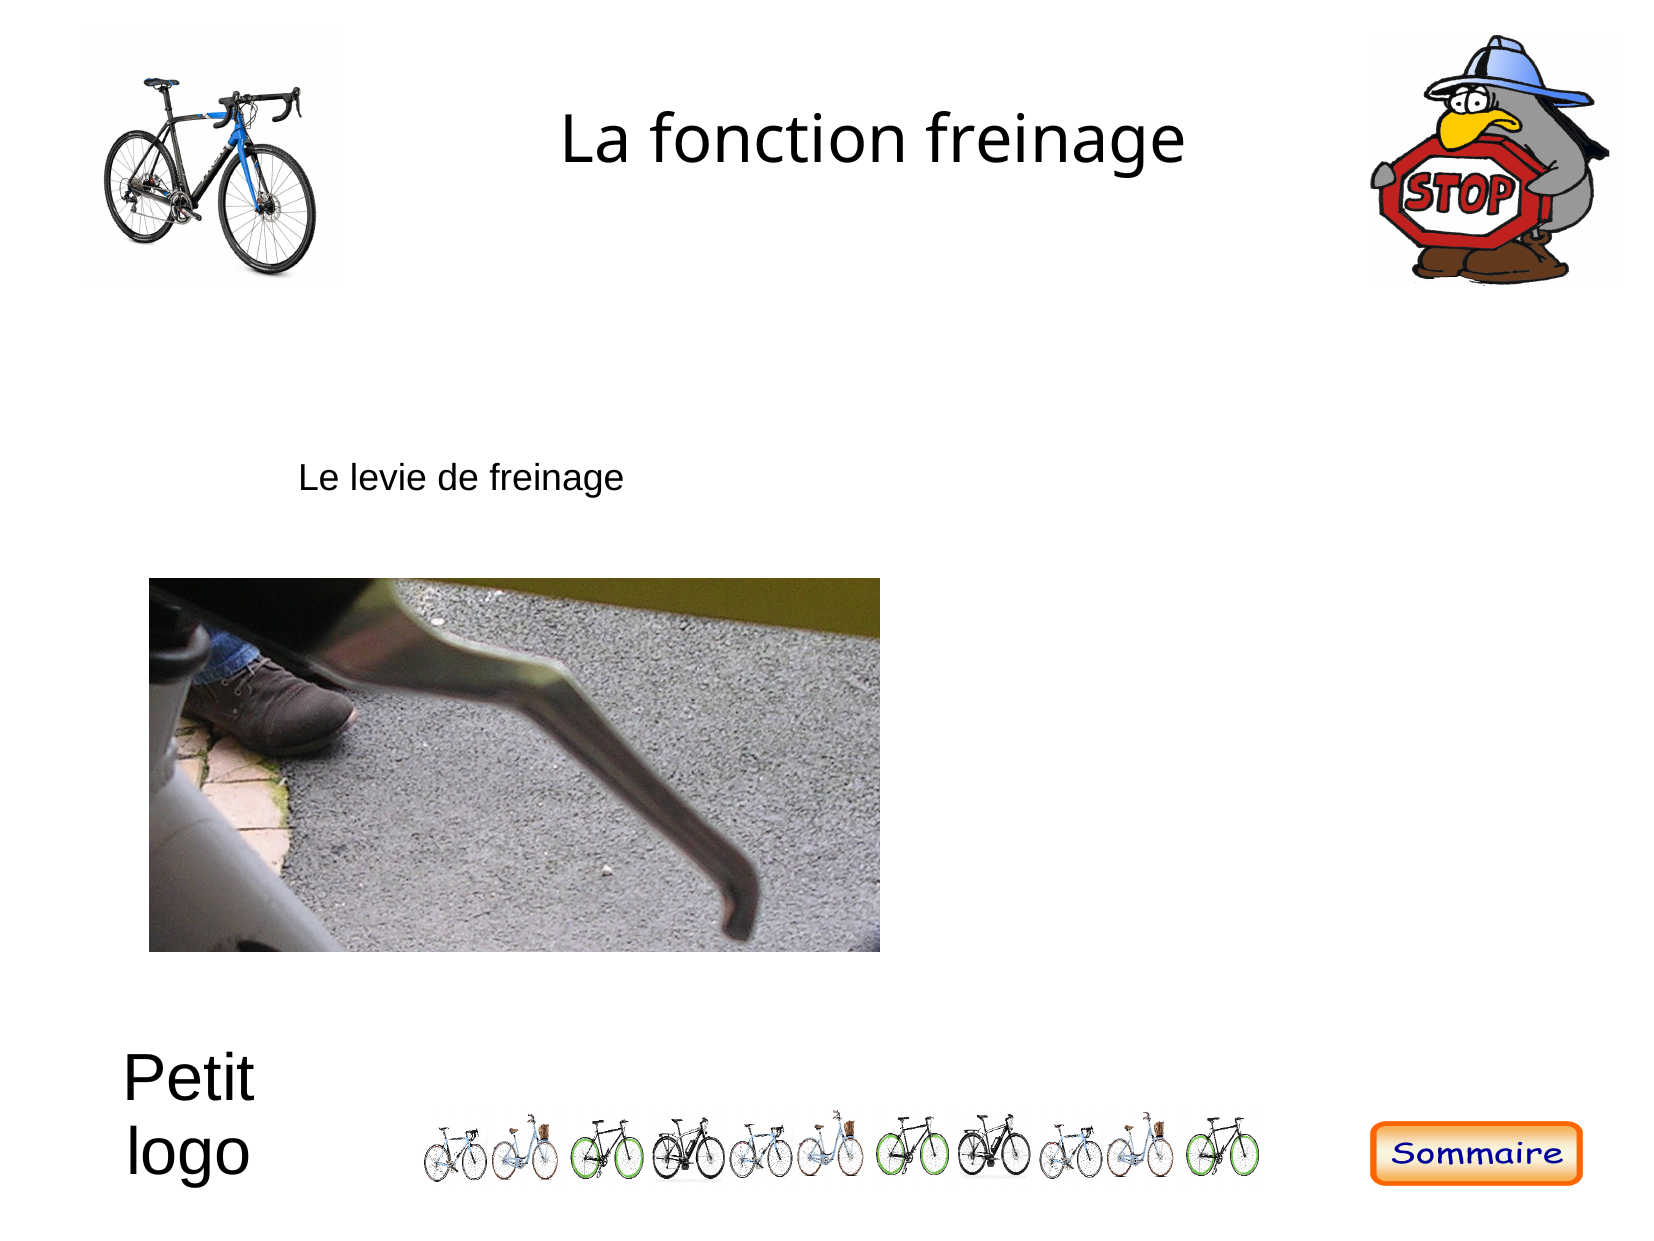

# La fonction freinage
Le levie de freinage
Petit logo